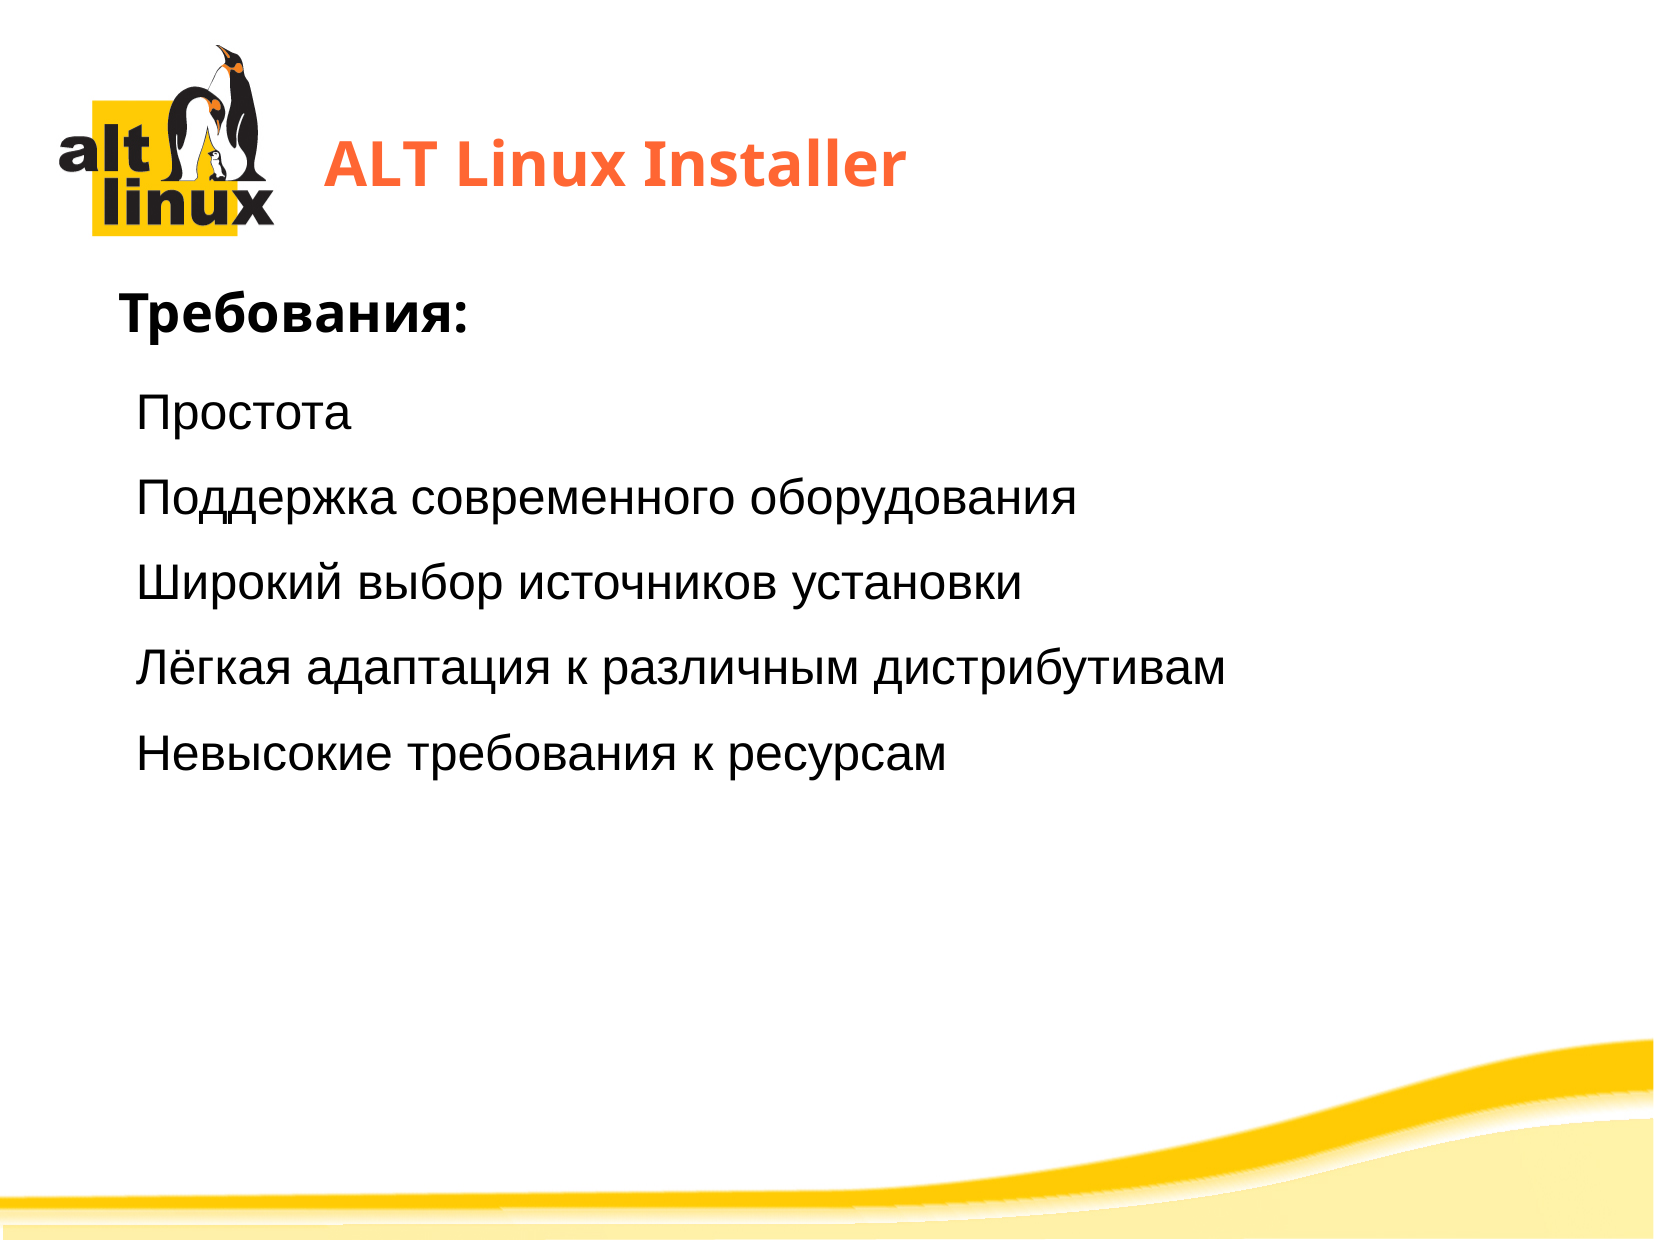

#
ALT Linux Installer
Требования:
Простота
Поддержка современного оборудования
Широкий выбор источников установки
Лёгкая адаптация к различным дистрибутивам
Невысокие требования к ресурсам